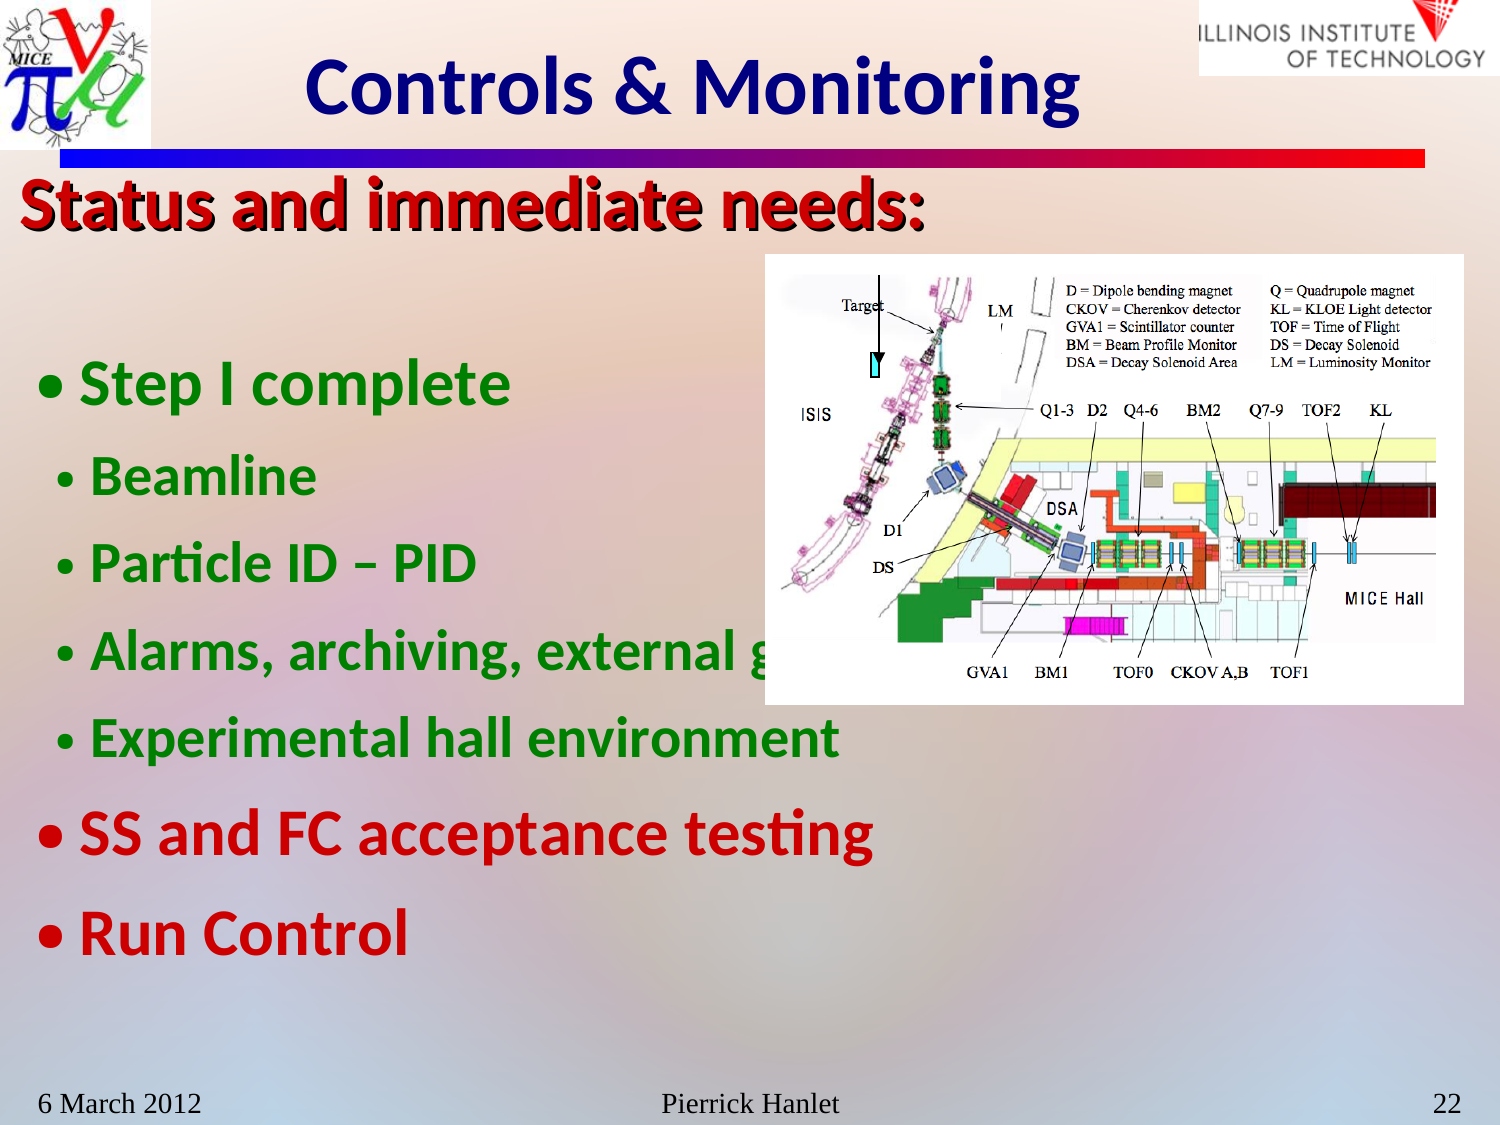

# Controls & Monitoring
Status and immediate needs:
Step I complete
Beamline
Particle ID – PID
Alarms, archiving, external gateway
Experimental hall environment
SS and FC acceptance testing
Run Control
22